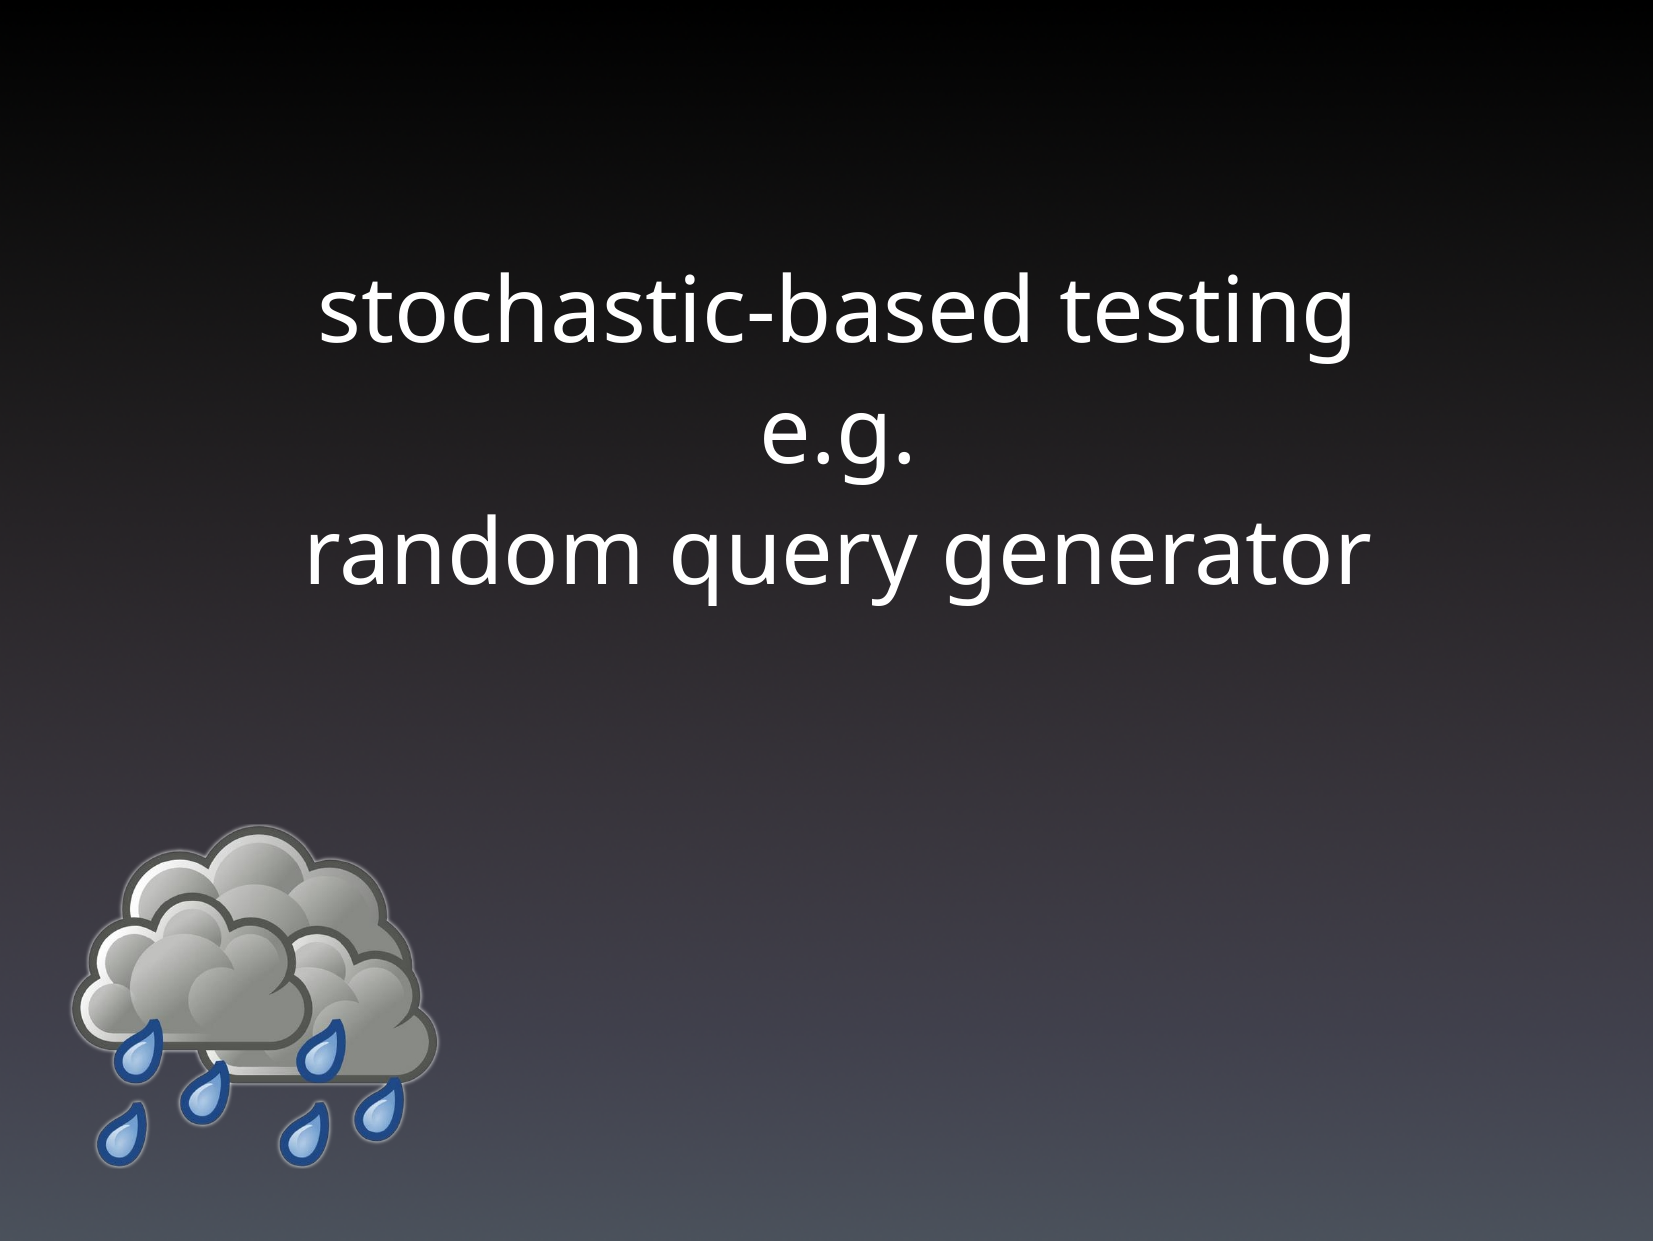

# stochastic-based testing e.g. random query generator